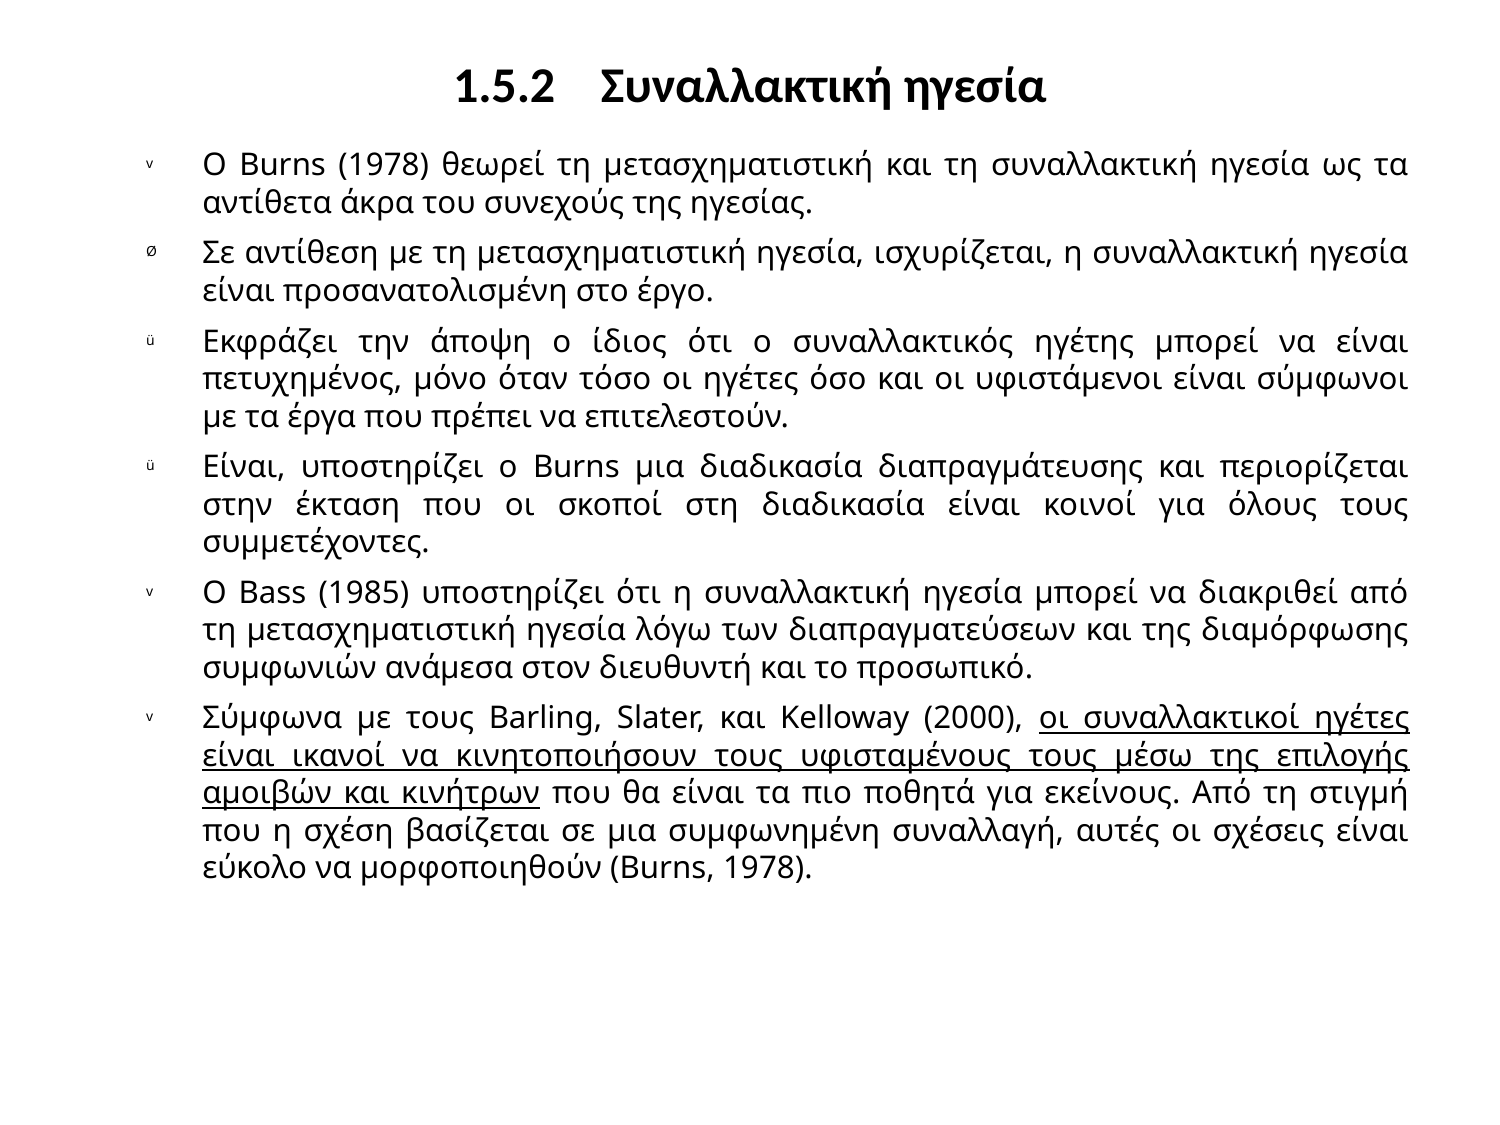

# 1.5.2	Συναλλακτική ηγεσία
Ο Burns (1978) θεωρεί τη μετασχηματιστική και τη συναλλακτική ηγεσία ως τα αντίθετα άκρα του συνεχούς της ηγεσίας.
Σε αντίθεση με τη μετασχηματιστική ηγεσία, ισχυρίζεται, η συναλλακτική ηγεσία είναι προσανατολισμένη στο έργο.
Εκφράζει την άποψη ο ίδιος ότι ο συναλλακτικός ηγέτης μπορεί να είναι πετυχημένος, μόνο όταν τόσο οι ηγέτες όσο και οι υφιστάμενοι είναι σύμφωνοι με τα έργα που πρέπει να επιτελεστούν.
Είναι, υποστηρίζει ο Burns μια διαδικασία διαπραγμάτευσης και περιορίζεται στην έκταση που οι σκοποί στη διαδικασία είναι κοινοί για όλους τους συμμετέχοντες.
Ο Bass (1985) υποστηρίζει ότι η συναλλακτική ηγεσία μπορεί να διακριθεί από τη μετασχηματιστική ηγεσία λόγω των διαπραγματεύσεων και της διαμόρφωσης συμφωνιών ανάμεσα στον διευθυντή και το προσωπικό.
Σύμφωνα με τους Barling, Slater, και Kelloway (2000), οι συναλλακτικοί ηγέτες είναι ικανοί να κινητοποιήσουν τους υφισταμένους τους μέσω της επιλογής αμοιβών και κινήτρων που θα είναι τα πιο ποθητά για εκείνους. Από τη στιγμή που η σχέση βασίζεται σε μια συμφωνημένη συναλλαγή, αυτές οι σχέσεις είναι εύκολο να μορφοποιηθούν (Burns, 1978).